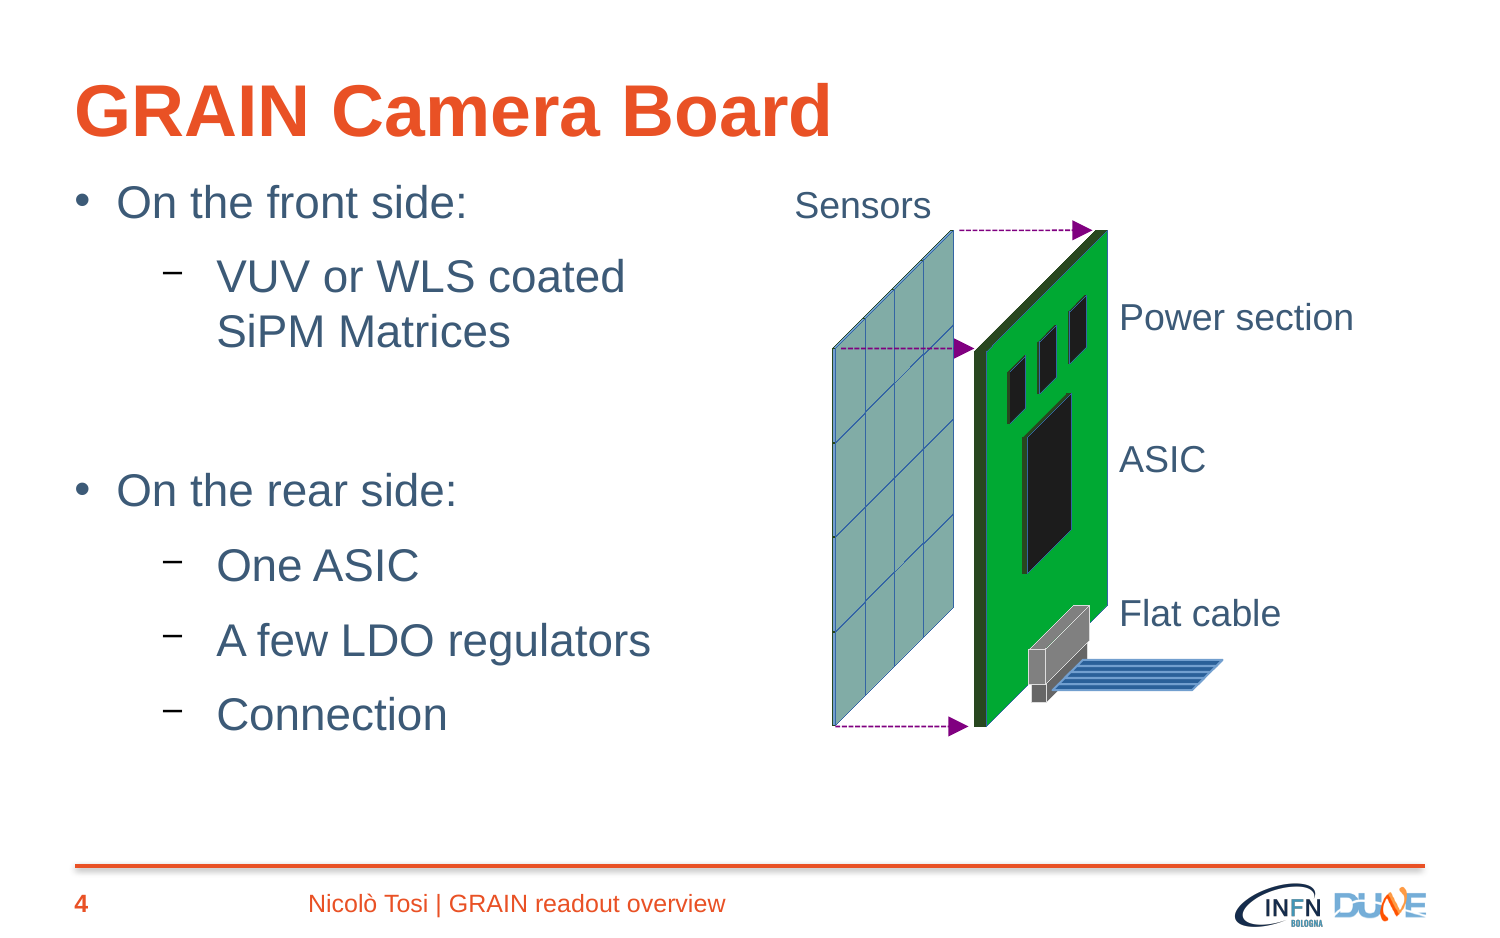

# GRAIN Camera Board
On the front side:
VUV or WLS coated SiPM Matrices
On the rear side:
One ASIC
A few LDO regulators
Connection
Sensors
Power section
ASIC
Flat cable
4
Nicolò Tosi | GRAIN readout overview